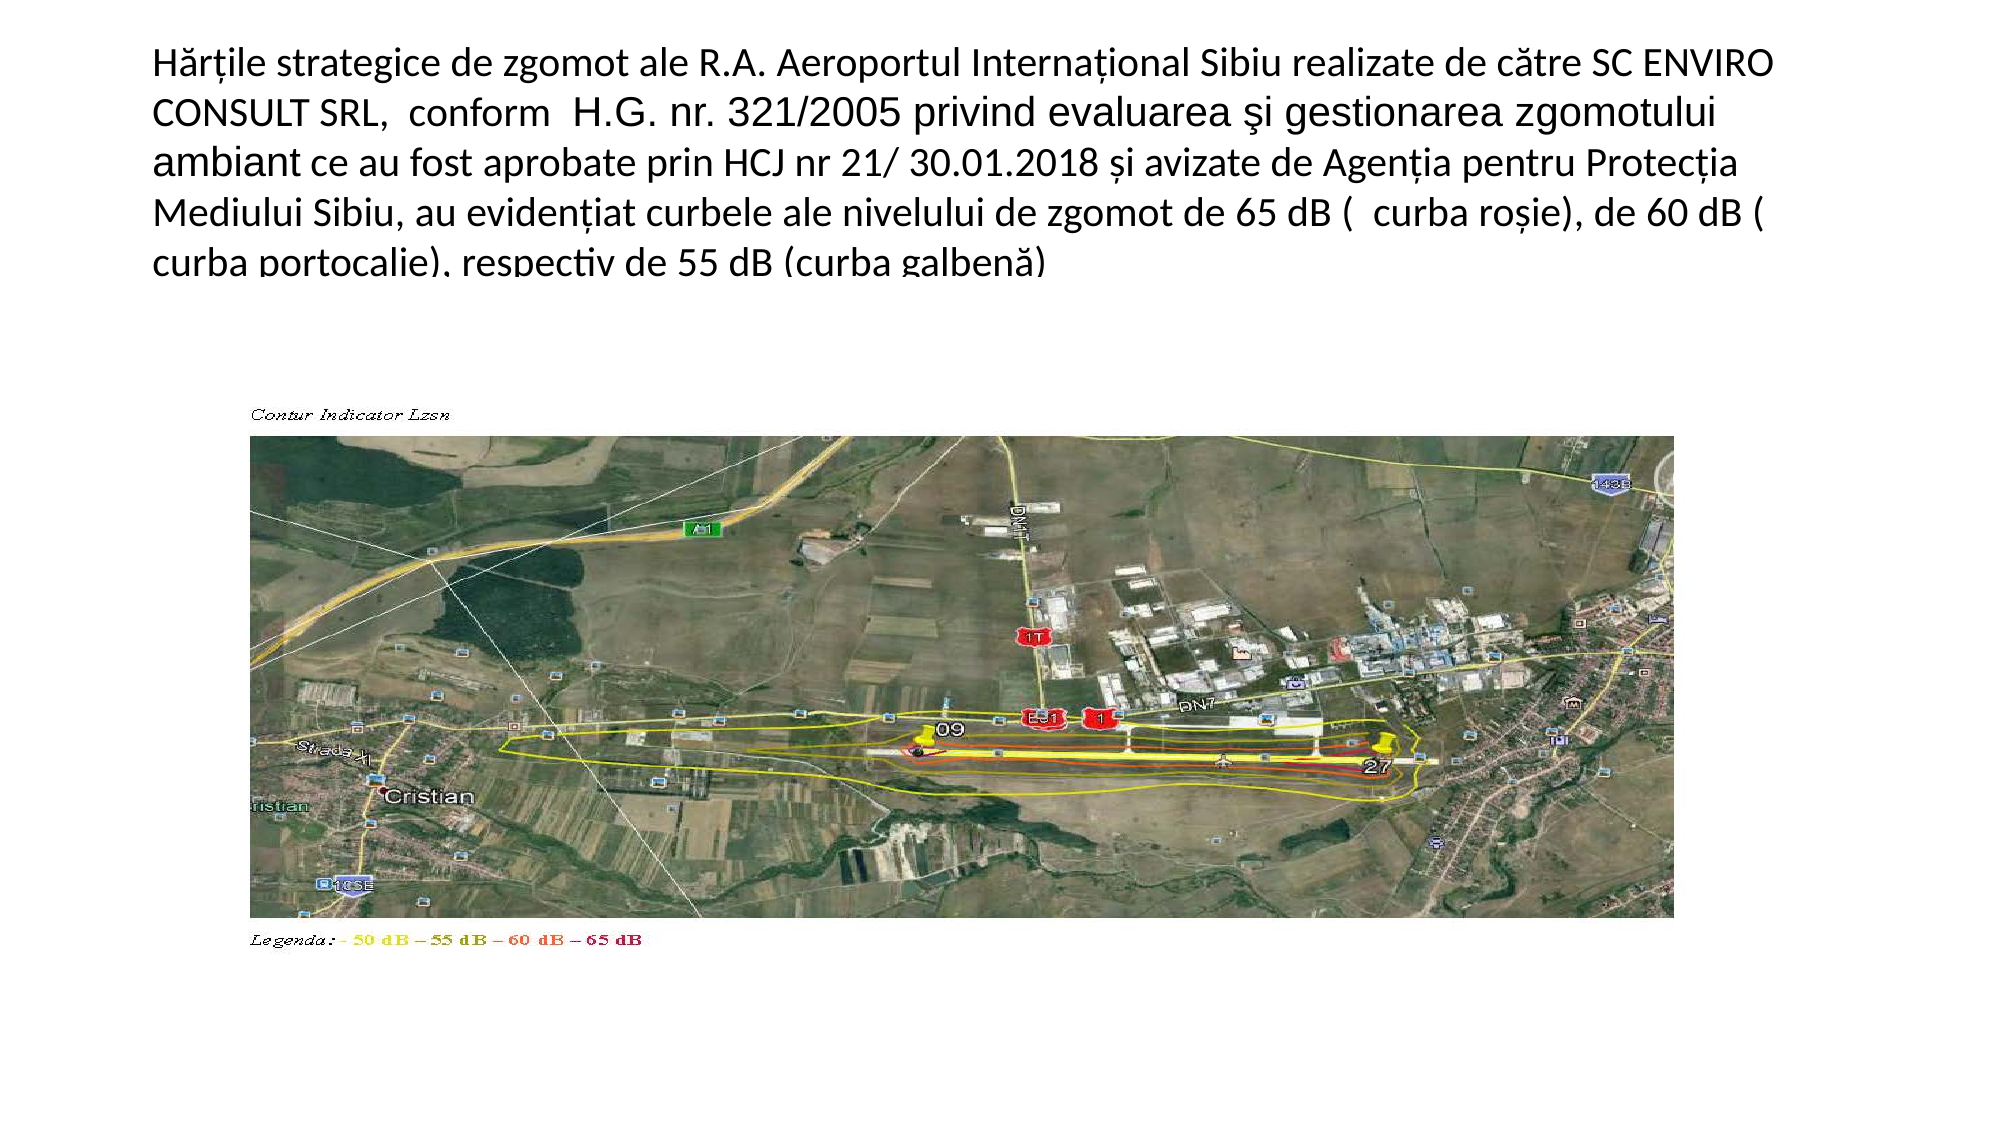

# Hărţile strategice de zgomot ale R.A. Aeroportul Internaţional Sibiu realizate de către SC ENVIRO CONSULT SRL, conform H.G. nr. 321/2005 privind evaluarea şi gestionarea zgomotului ambiant ce au fost aprobate prin HCJ nr 21/ 30.01.2018 și avizate de Agenția pentru Protecția Mediului Sibiu, au evidențiat curbele ale nivelului de zgomot de 65 dB ( curba roșie), de 60 dB ( curba portocalie), respectiv de 55 dB (curba galbenă)